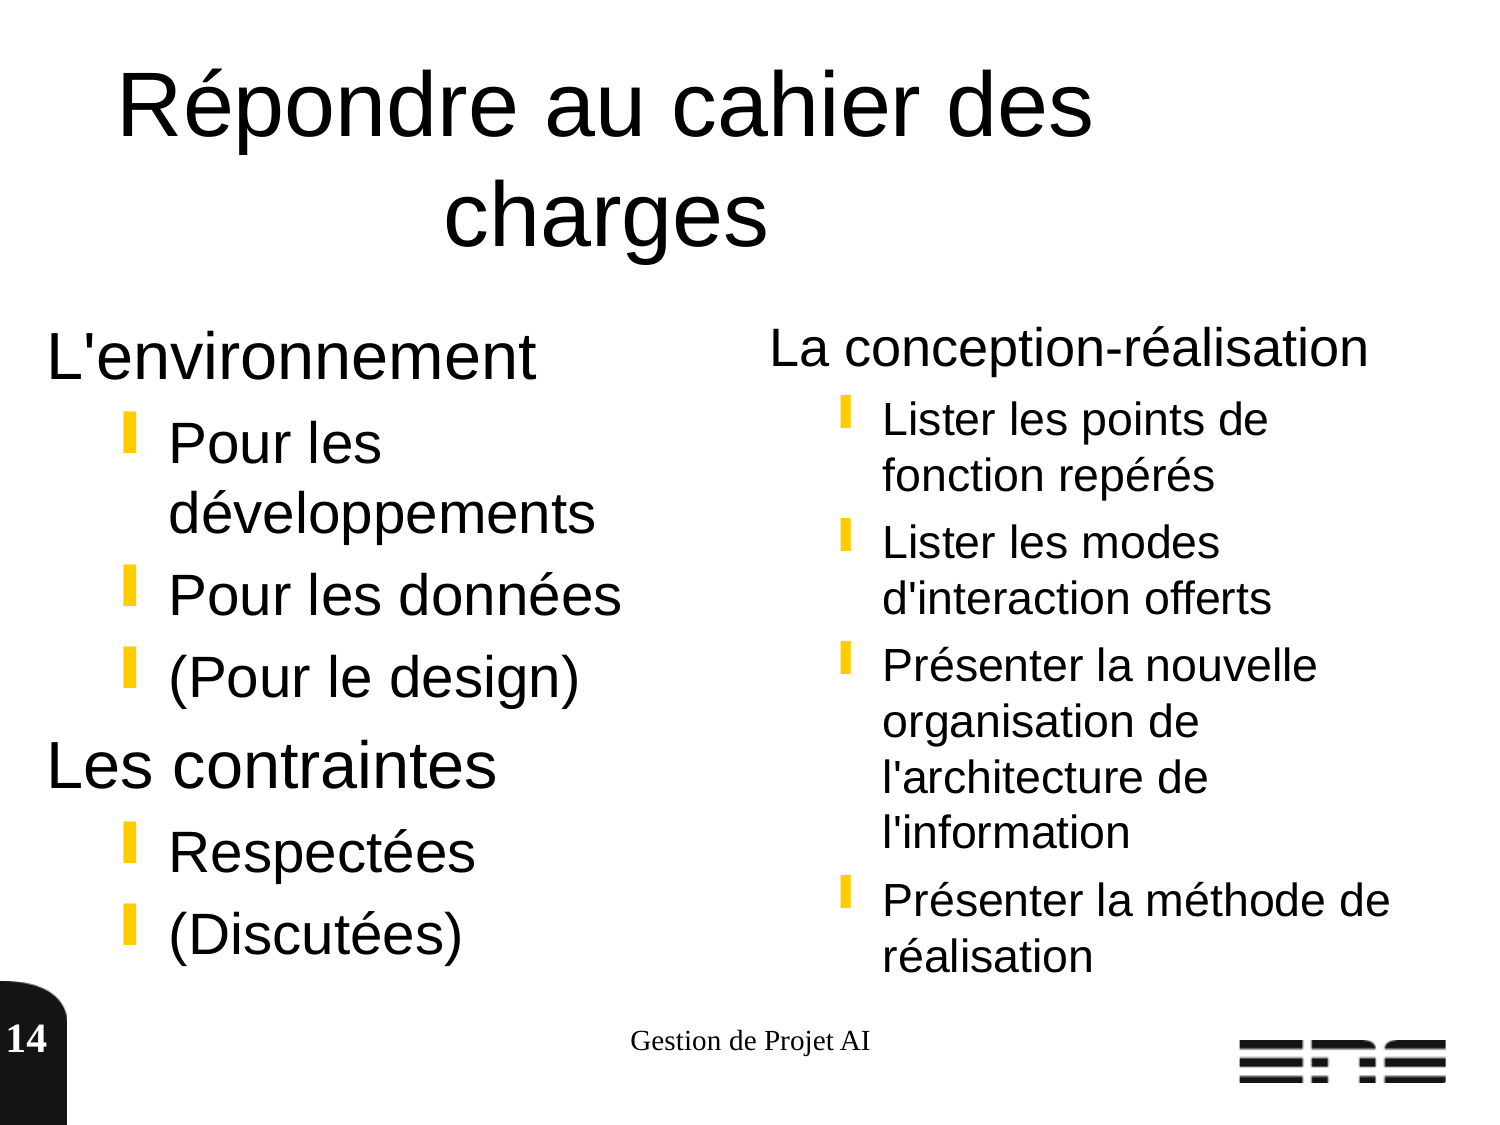

# Répondre au cahier des charges
L'environnement
Pour les développements
Pour les données
(Pour le design)
Les contraintes
Respectées
(Discutées)
La conception-réalisation
Lister les points de fonction repérés
Lister les modes d'interaction offerts
Présenter la nouvelle organisation de l'architecture de l'information
Présenter la méthode de réalisation
14
Gestion de Projet AI